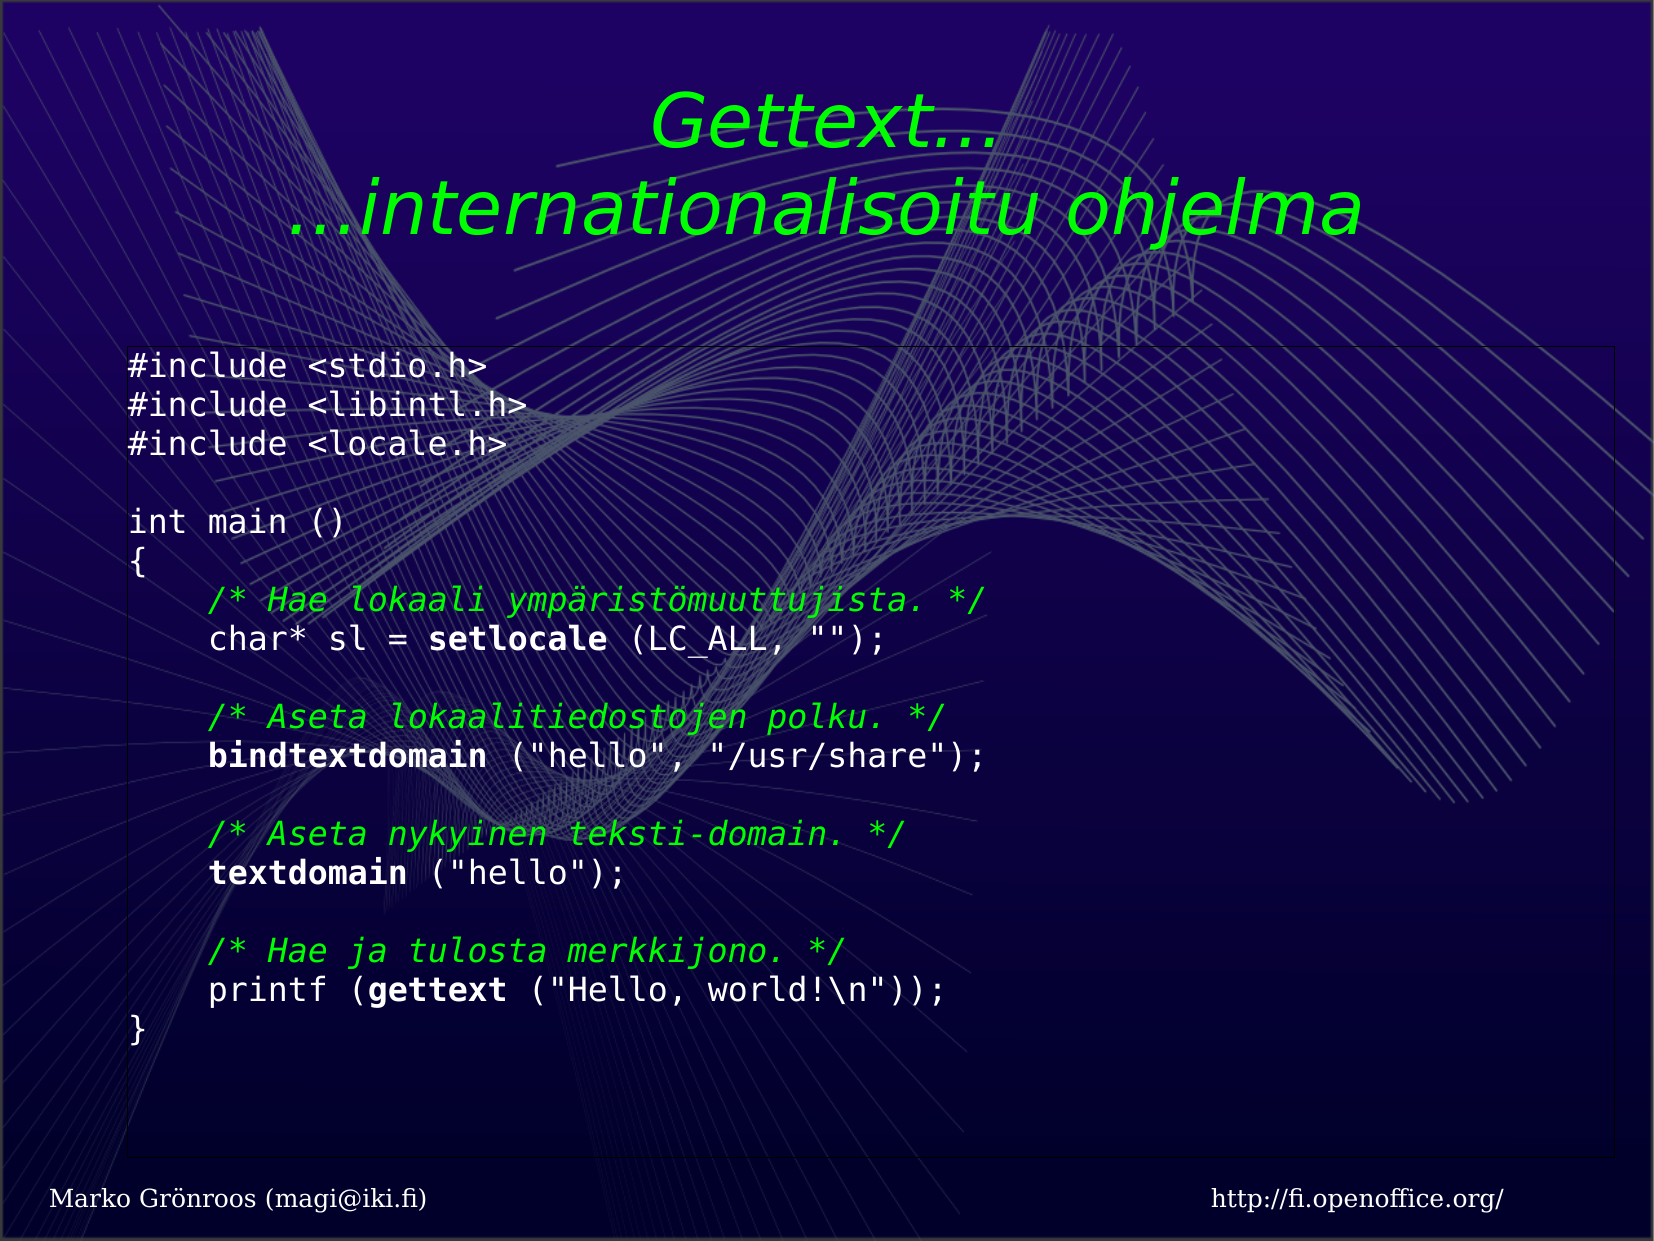

# Gettext... ...internationalisoitu ohjelma
#include <stdio.h>
#include <libintl.h>
#include <locale.h>
int main ()
{
 /* Hae lokaali ympäristömuuttujista. */
 char* sl = setlocale (LC_ALL, "");
 /* Aseta lokaalitiedostojen polku. */
 bindtextdomain ("hello", "/usr/share");
 /* Aseta nykyinen teksti-domain. */
 textdomain ("hello");
 /* Hae ja tulosta merkkijono. */
 printf (gettext ("Hello, world!\n"));
}